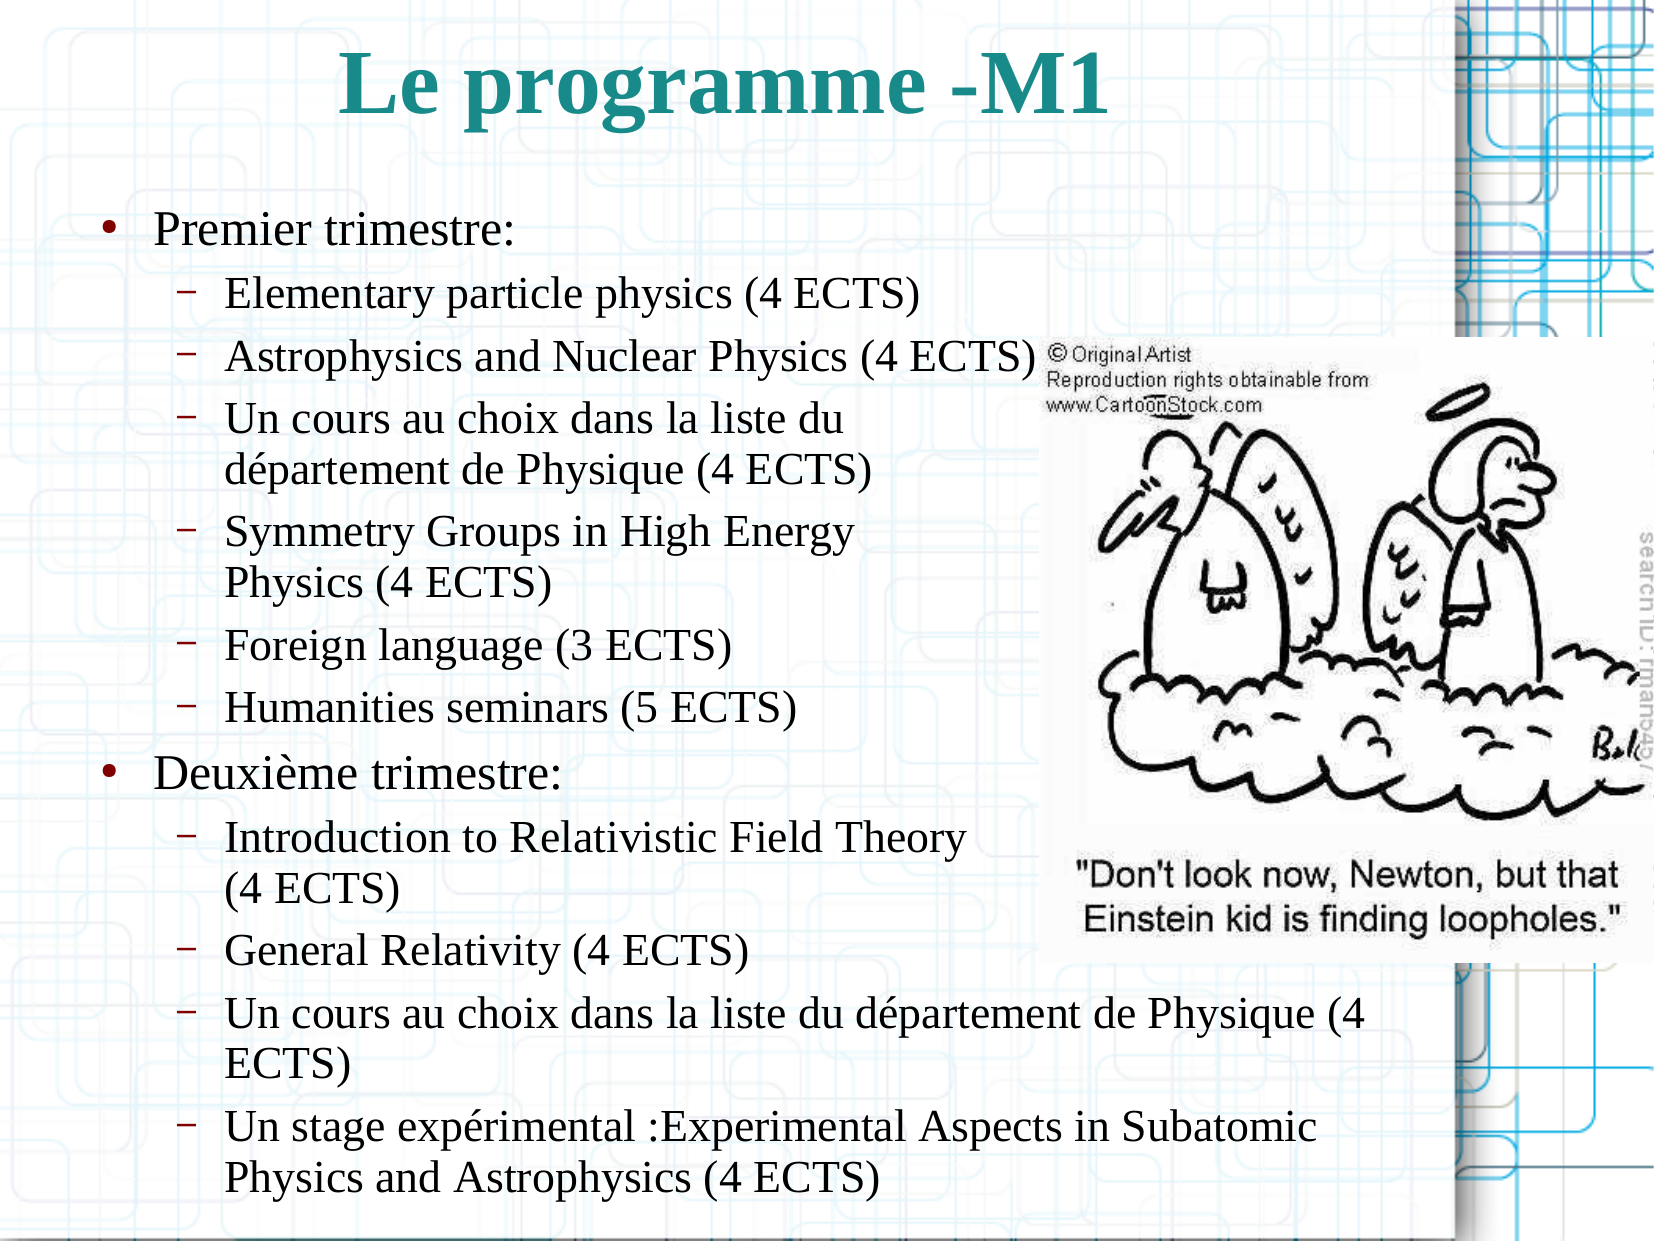

# Le programme -M1
Premier trimestre:
Elementary particle physics (4 ECTS)
Astrophysics and Nuclear Physics (4 ECTS)
Un cours au choix dans la liste du
département de Physique (4 ECTS)
Symmetry Groups in High Energy
Physics (4 ECTS)
Foreign language (3 ECTS)
Humanities seminars (5 ECTS)
Deuxième trimestre:
Introduction to Relativistic Field Theory
(4 ECTS)
General Relativity (4 ECTS)
Un cours au choix dans la liste du département de Physique (4 ECTS)
Un stage expérimental :Experimental Aspects in Subatomic Physics and Astrophysics (4 ECTS)